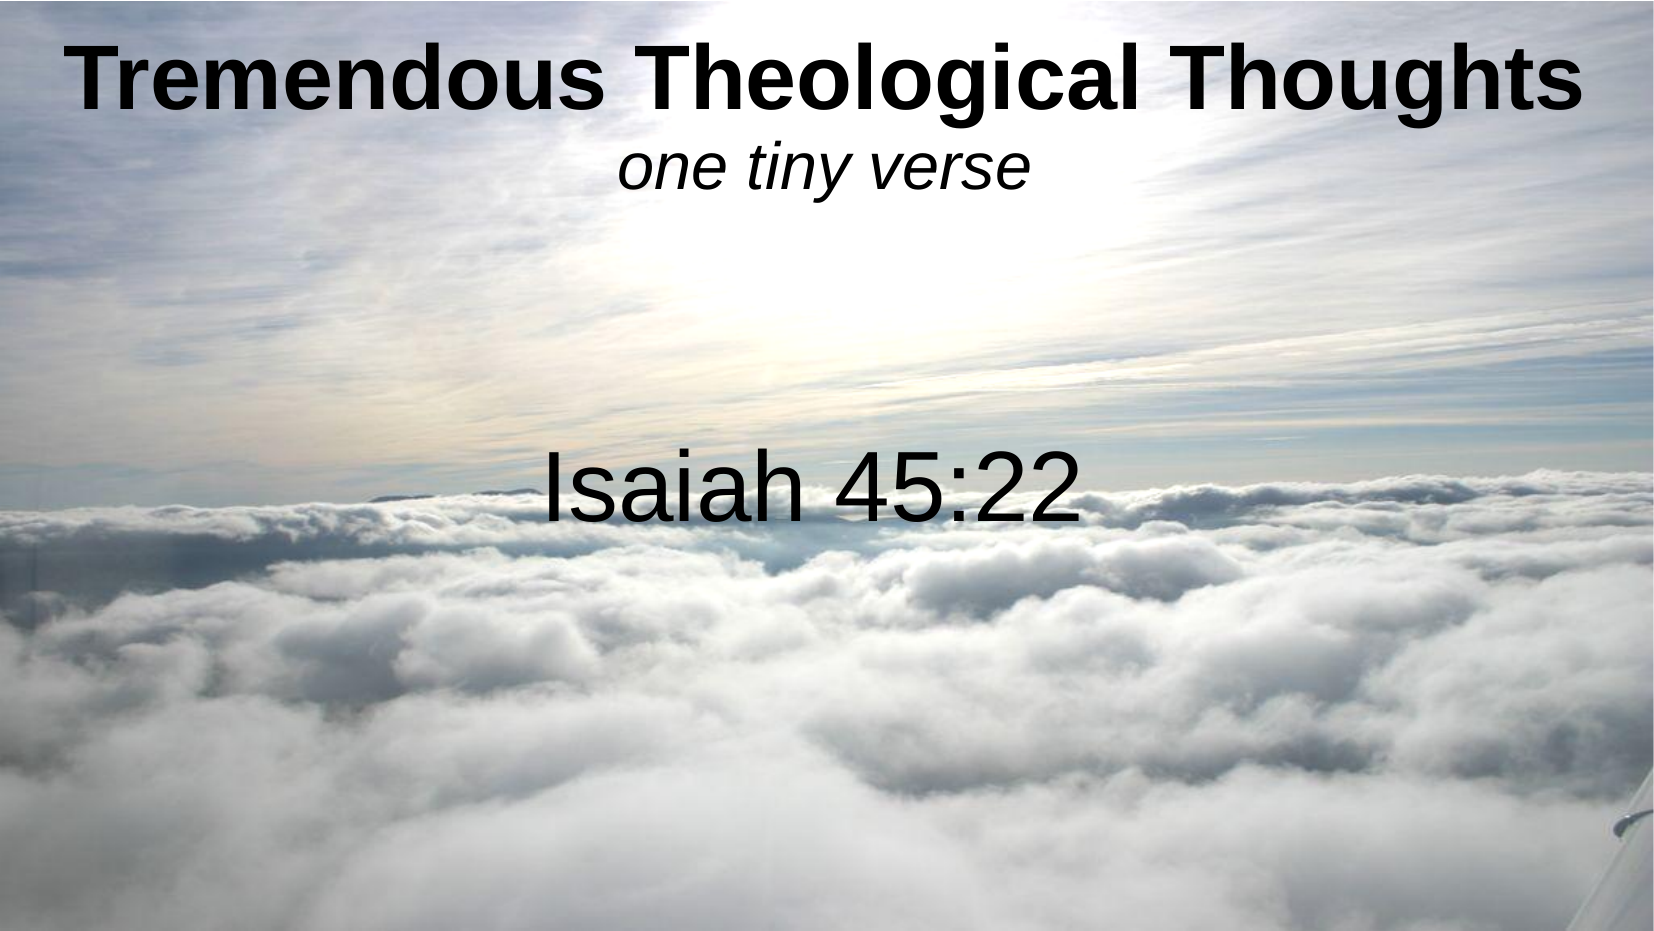

# Tremendous Theological Thoughts one tiny verse
Isaiah 45:22